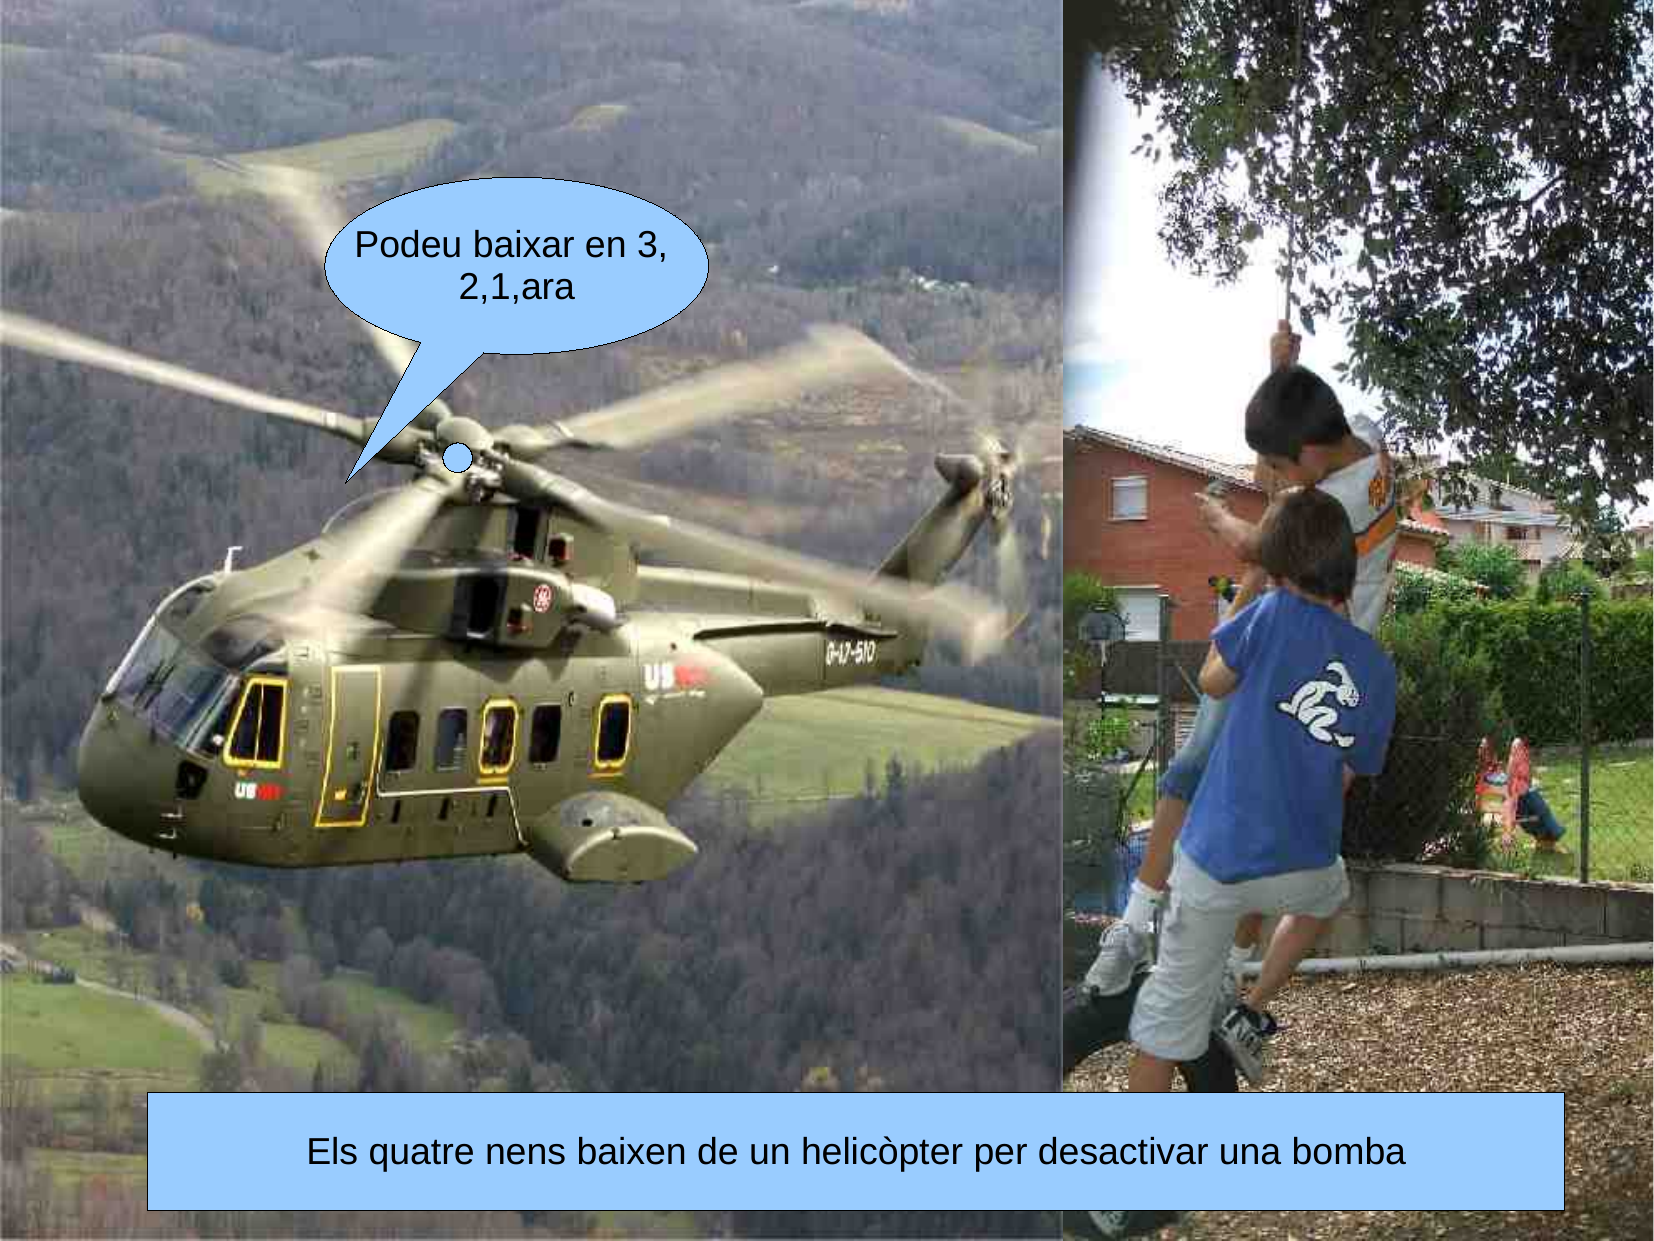

Podeu baixar en 3,
2,1,ara
Els quatre nens baixen de un helicòpter per desactivar una bomba